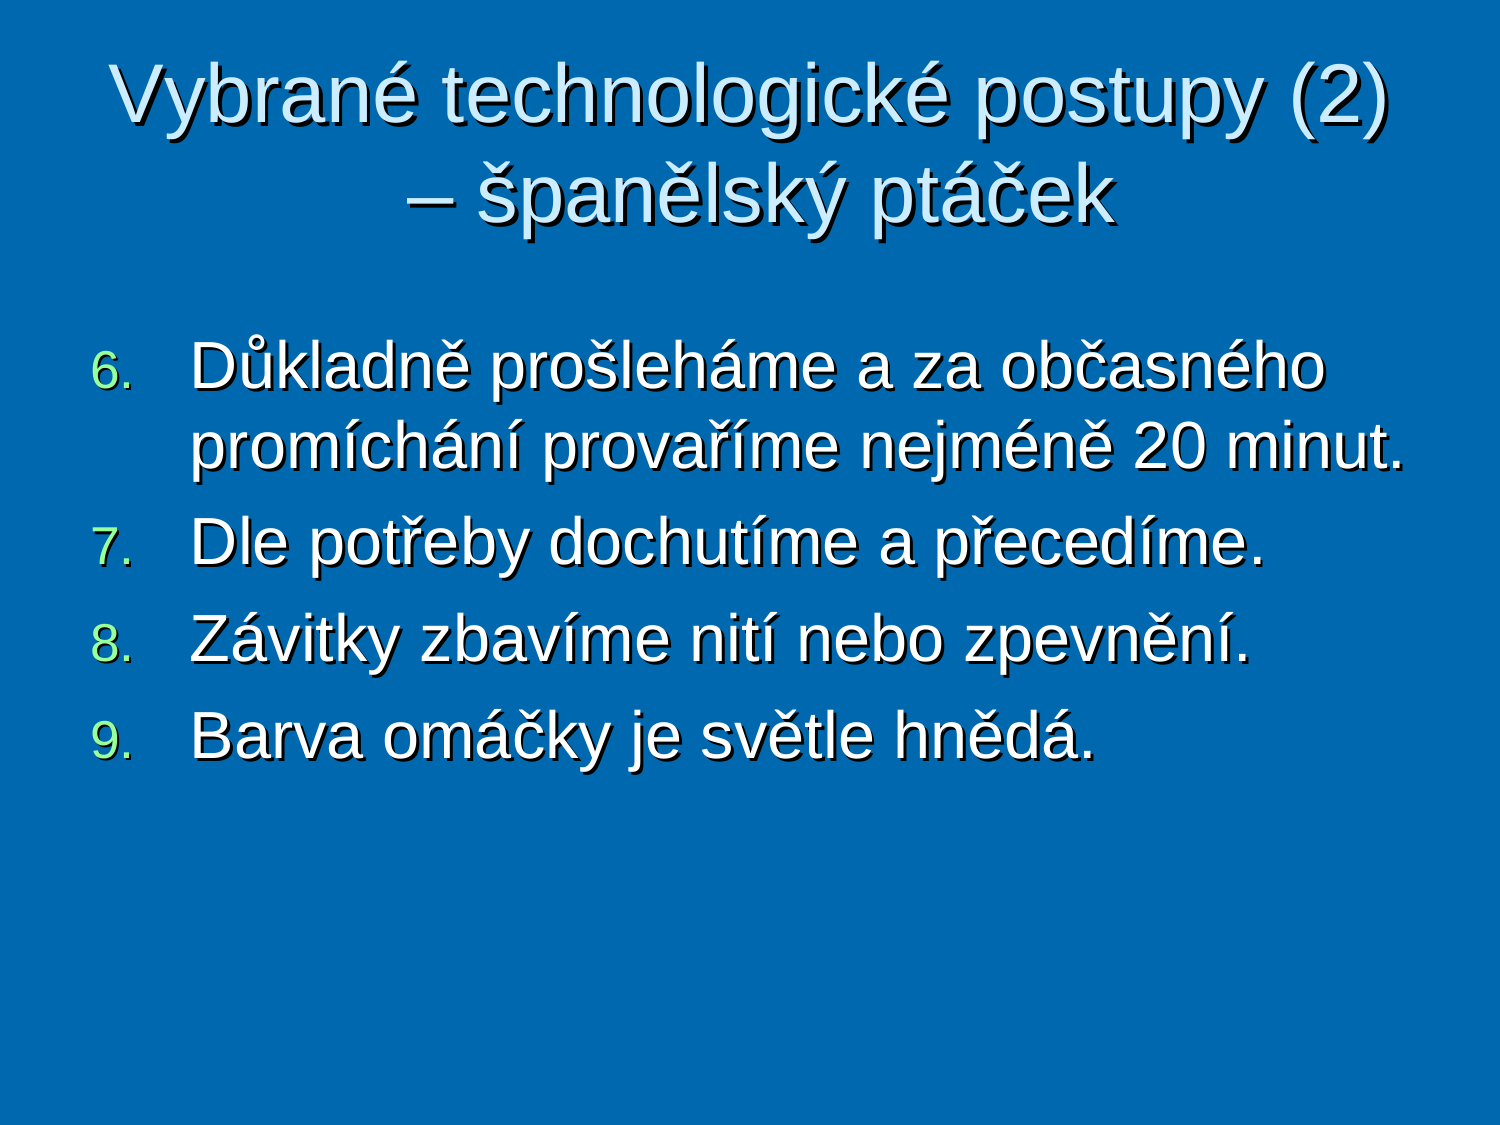

# Vybrané technologické postupy (2) – španělský ptáček
Důkladně prošleháme a za občasného promíchání provaříme nejméně 20 minut.
Dle potřeby dochutíme a přecedíme.
Závitky zbavíme nití nebo zpevnění.
Barva omáčky je světle hnědá.